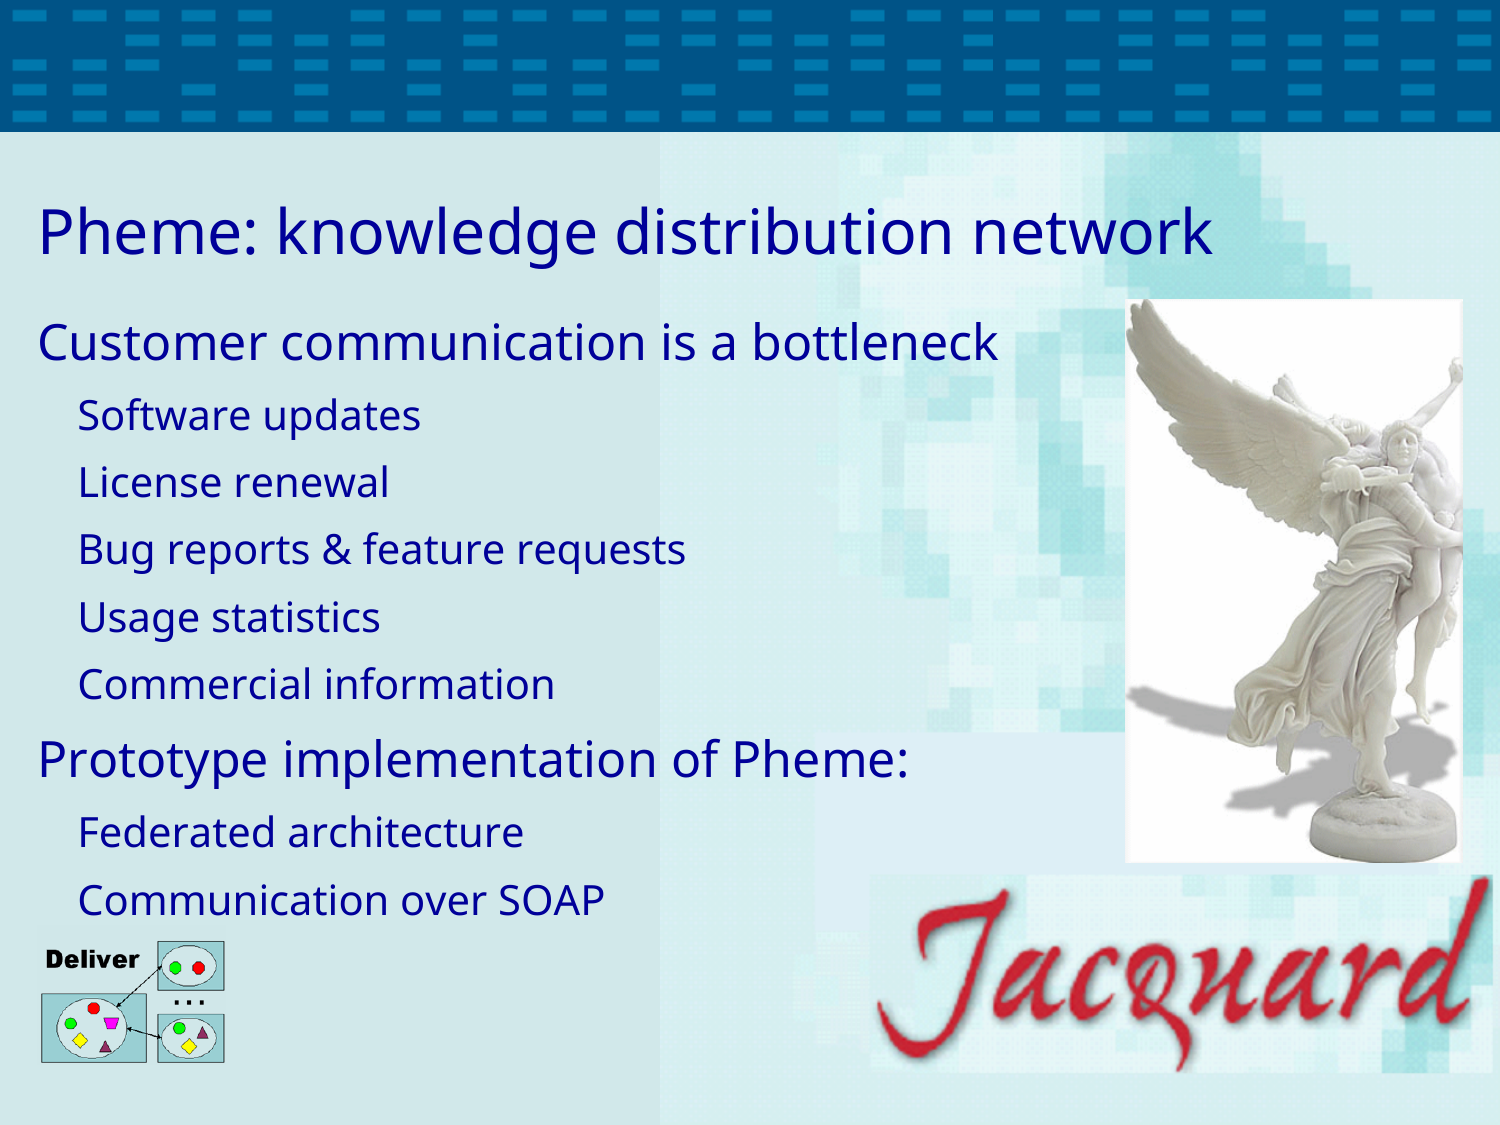

# Pheme: knowledge distribution network
Customer communication is a bottleneck
Software updates
License renewal
Bug reports & feature requests
Usage statistics
Commercial information
Prototype implementation of Pheme:
Federated architecture
Communication over SOAP